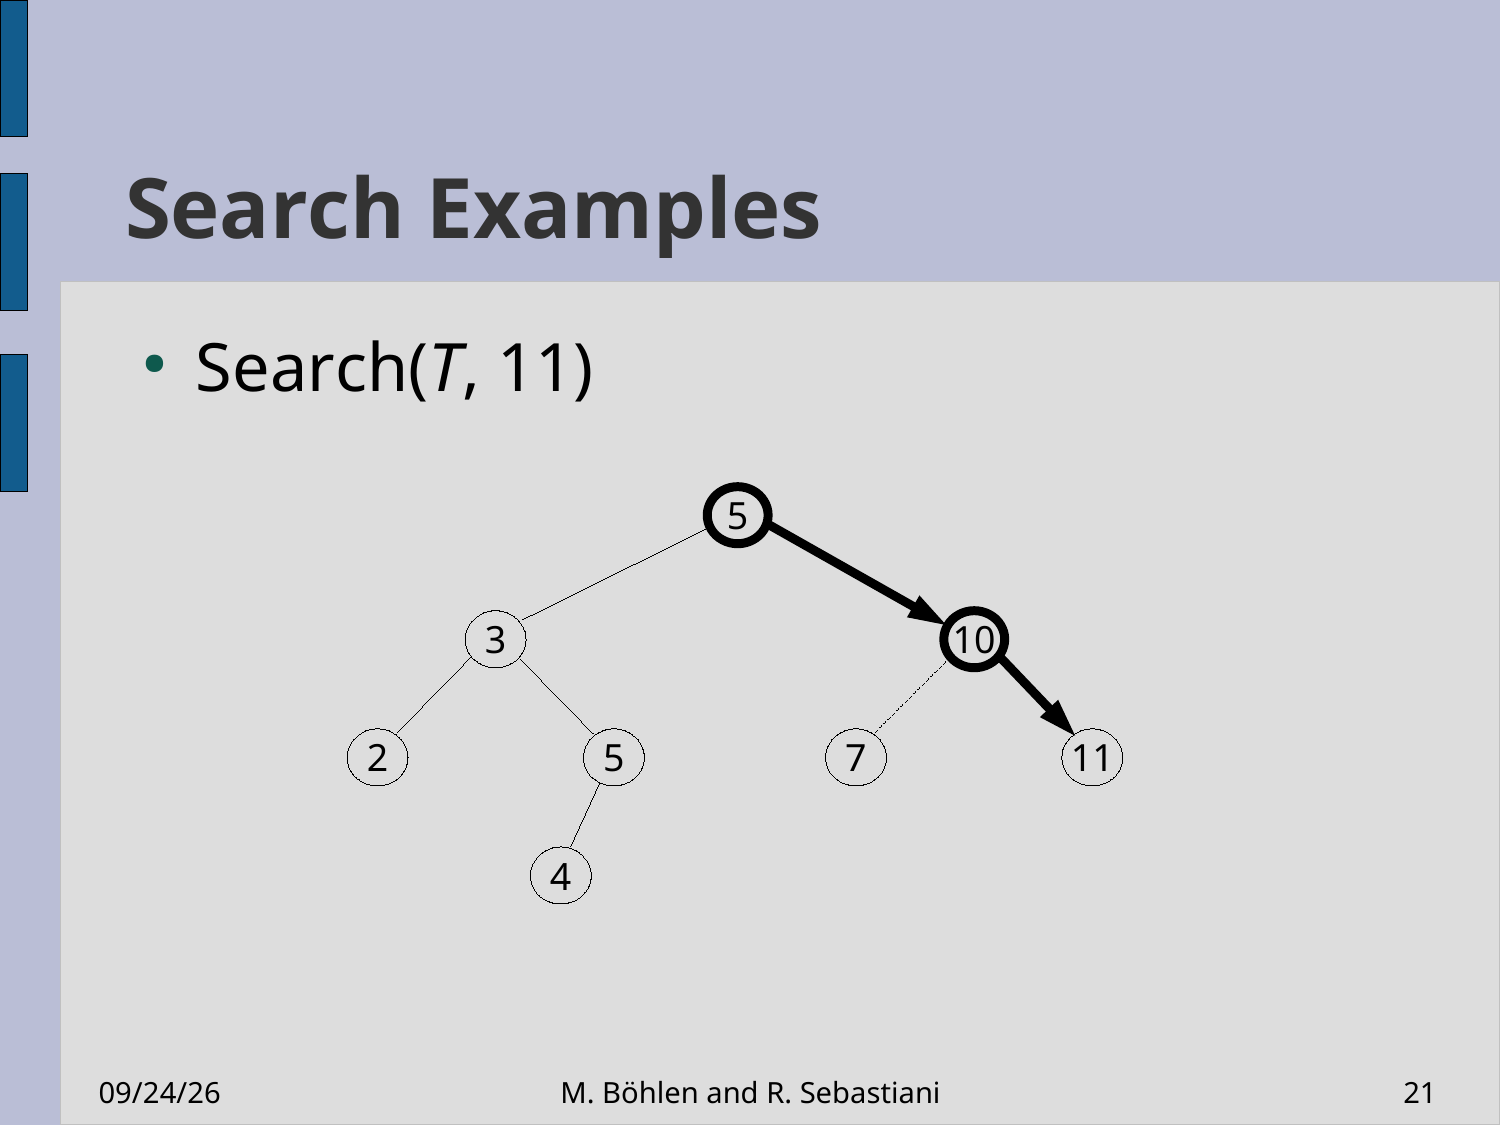

# Search Examples
Search(T, 11)
5
3
10
2
5
7
11
4
M. Böhlen and R. Sebastiani
21